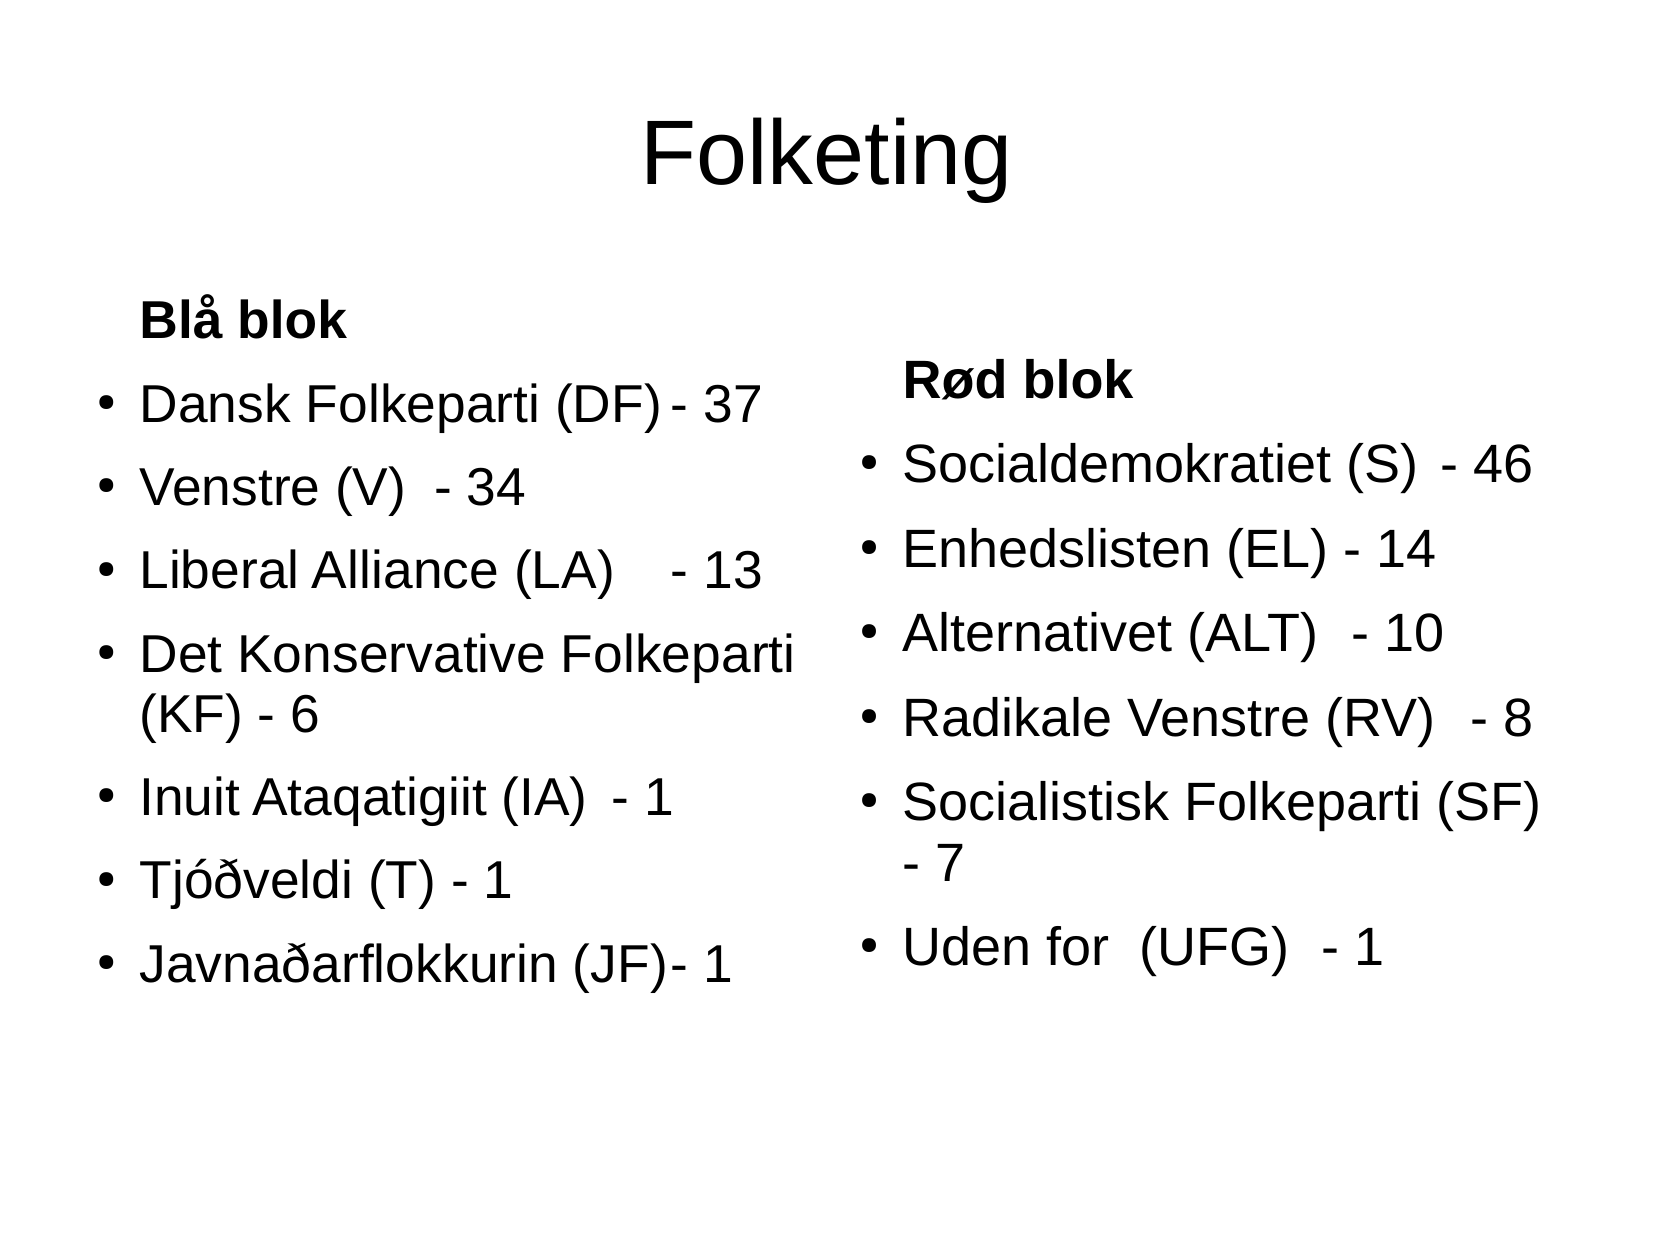

# Folketing
Blå blok
Dansk Folkeparti (DF)	- 37
Venstre (V)	- 34
Liberal Alliance (LA)	- 13
Det Konservative Folkeparti (KF) - 6
Inuit Ataqatigiit (IA)	- 1
Tjóðveldi (T) - 1
Javnaðarflokkurin (JF)	- 1
Rød blok
Socialdemokratiet (S)	- 46
Enhedslisten (EL) - 14
Alternativet (ALT)	 - 10
Radikale Venstre (RV)	 - 8
Socialistisk Folkeparti (SF)	 - 7
Uden for (UFG)	- 1